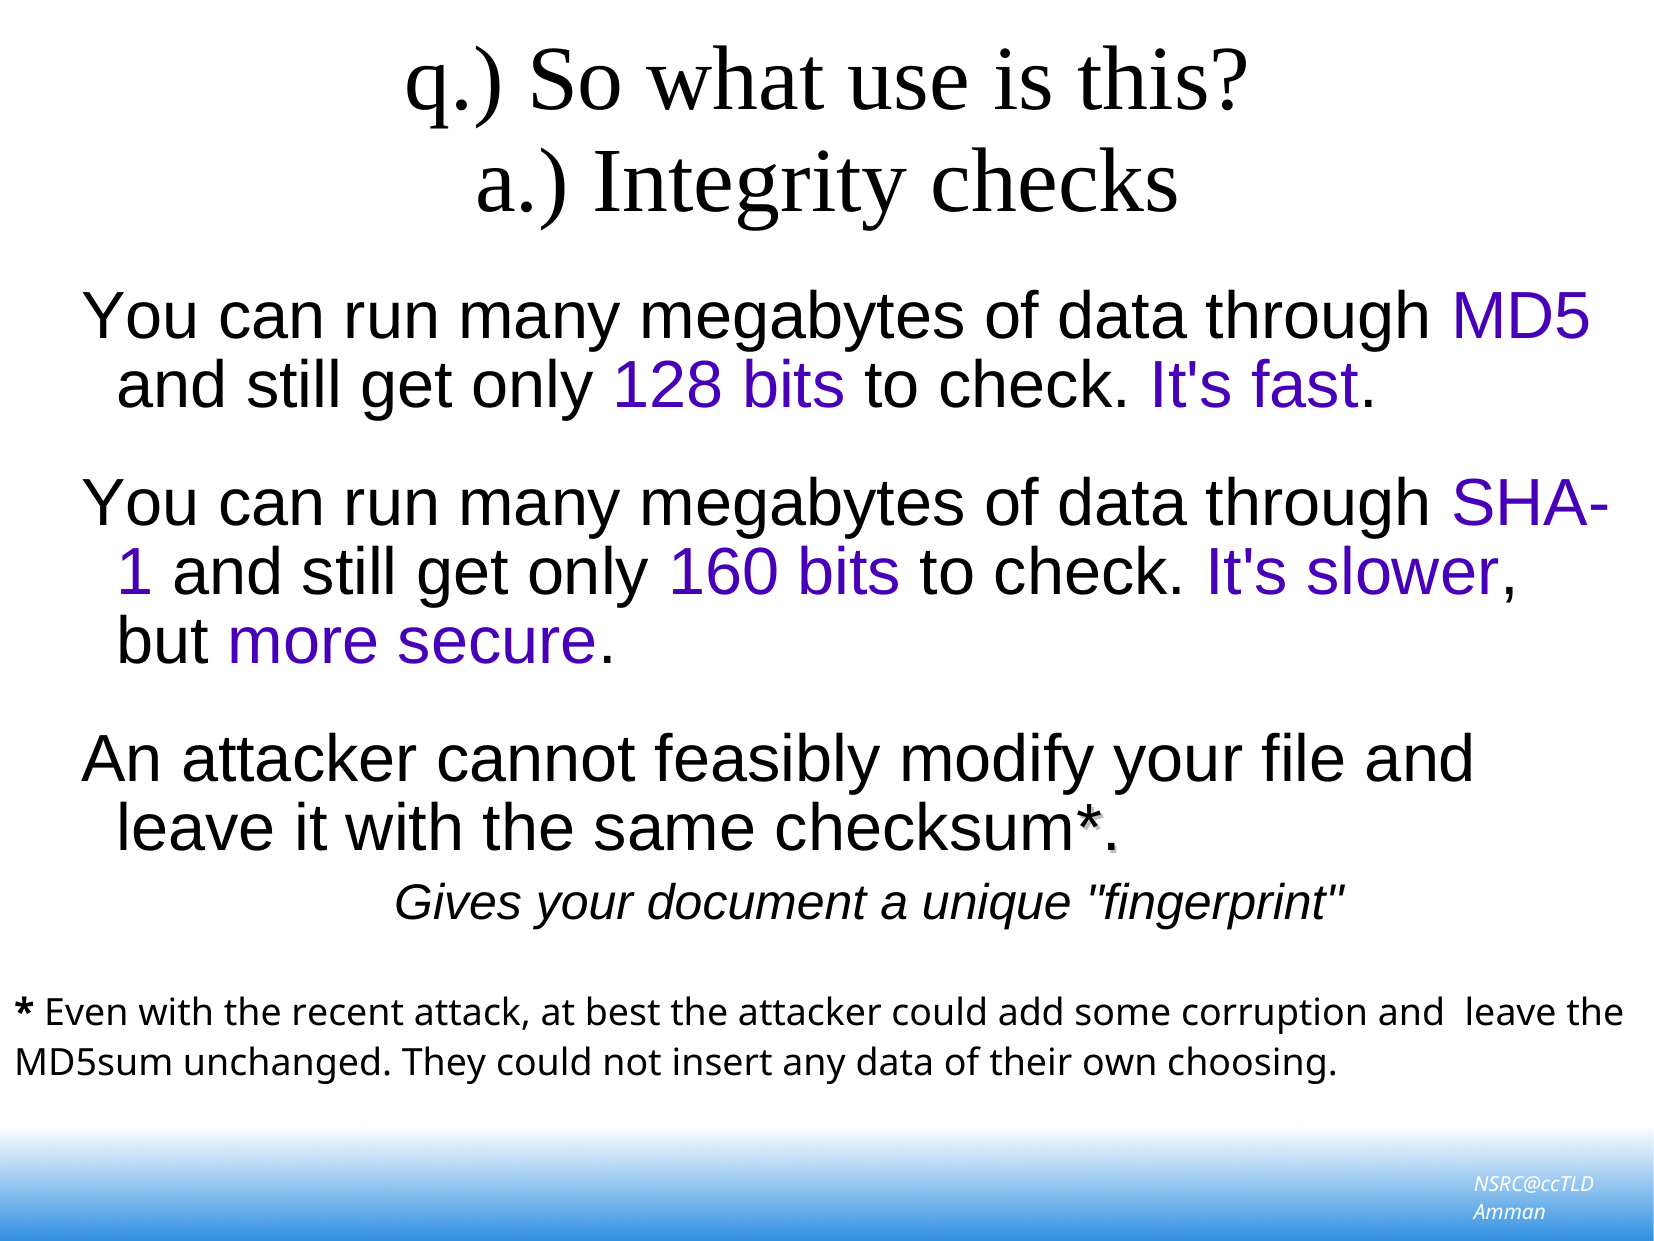

# q.) So what use is this? a.) Integrity checks
You can run many megabytes of data through MD5 and still get only 128 bits to check. It's fast.
You can run many megabytes of data through SHA-1 and still get only 160 bits to check. It's slower, but more secure.
An attacker cannot feasibly modify your file and leave it with the same checksum*.
 Gives your document a unique "fingerprint"
* Even with the recent attack, at best the attacker could add some corruption and leave the
MD5sum unchanged. They could not insert any data of their own choosing.